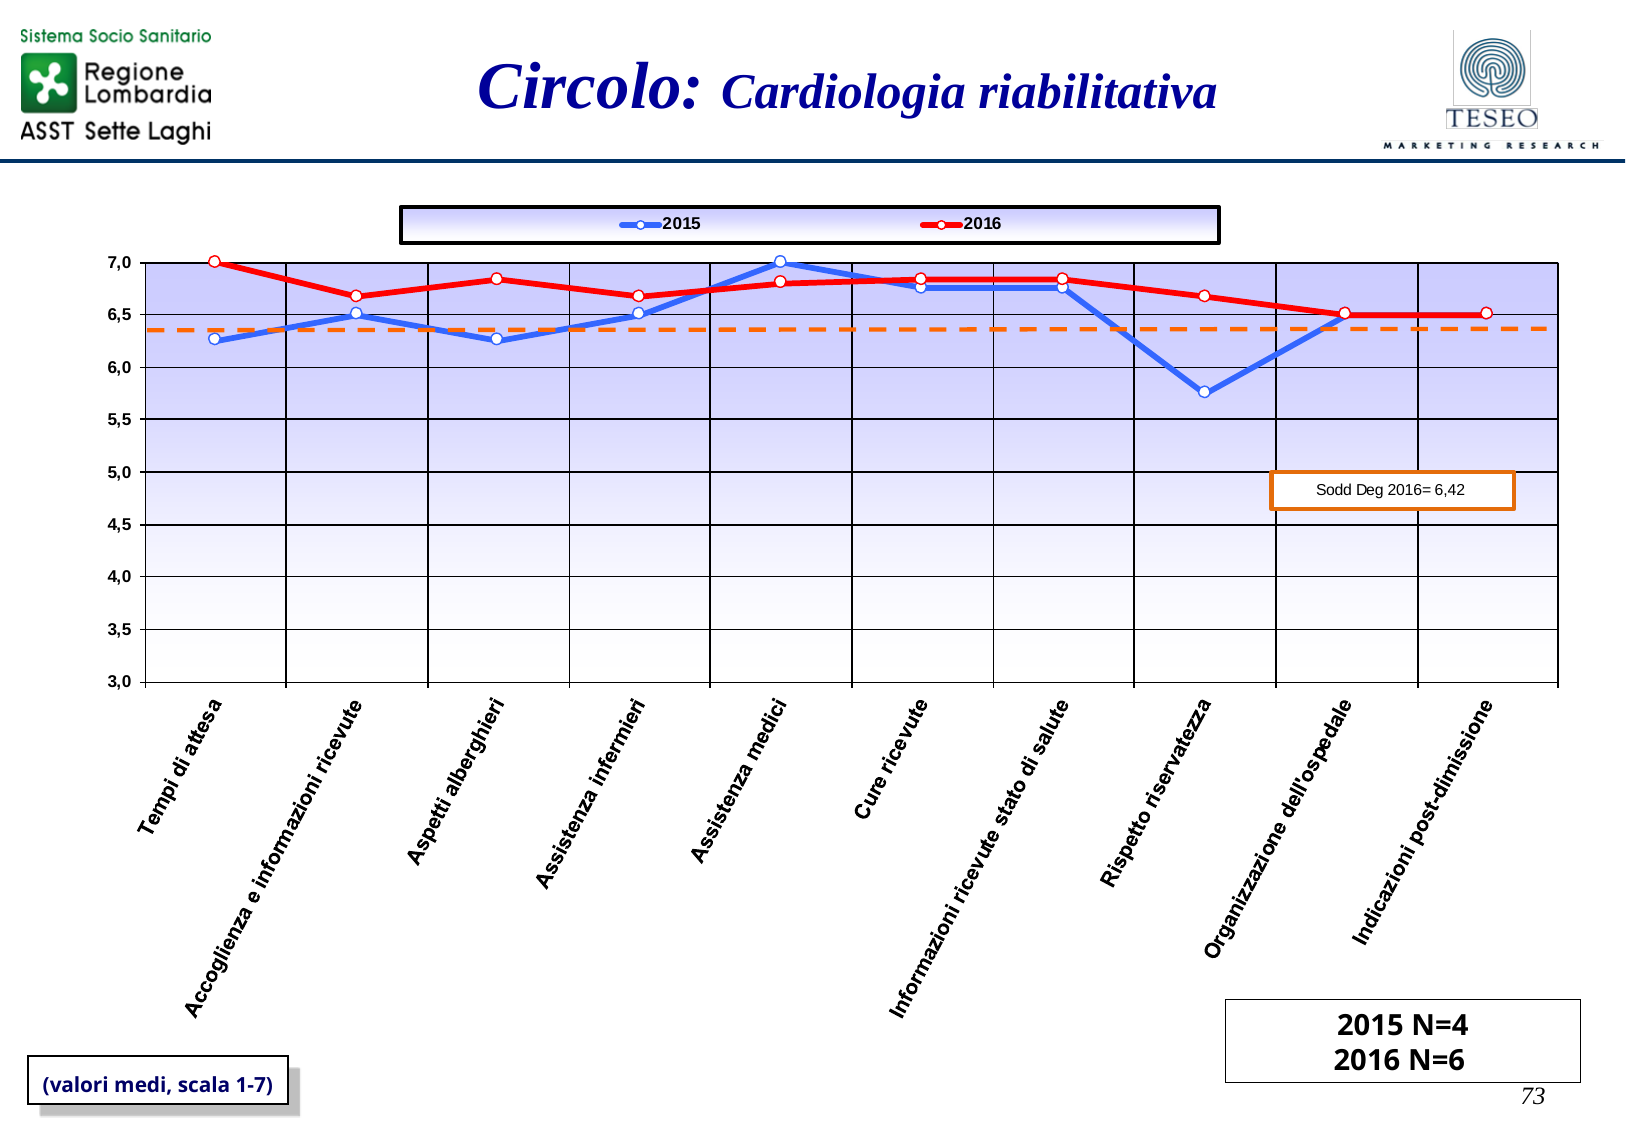

Circolo: Cardiologia riabilitativa
2015 N=4
2016 N=6
(valori medi, scala 1-7)